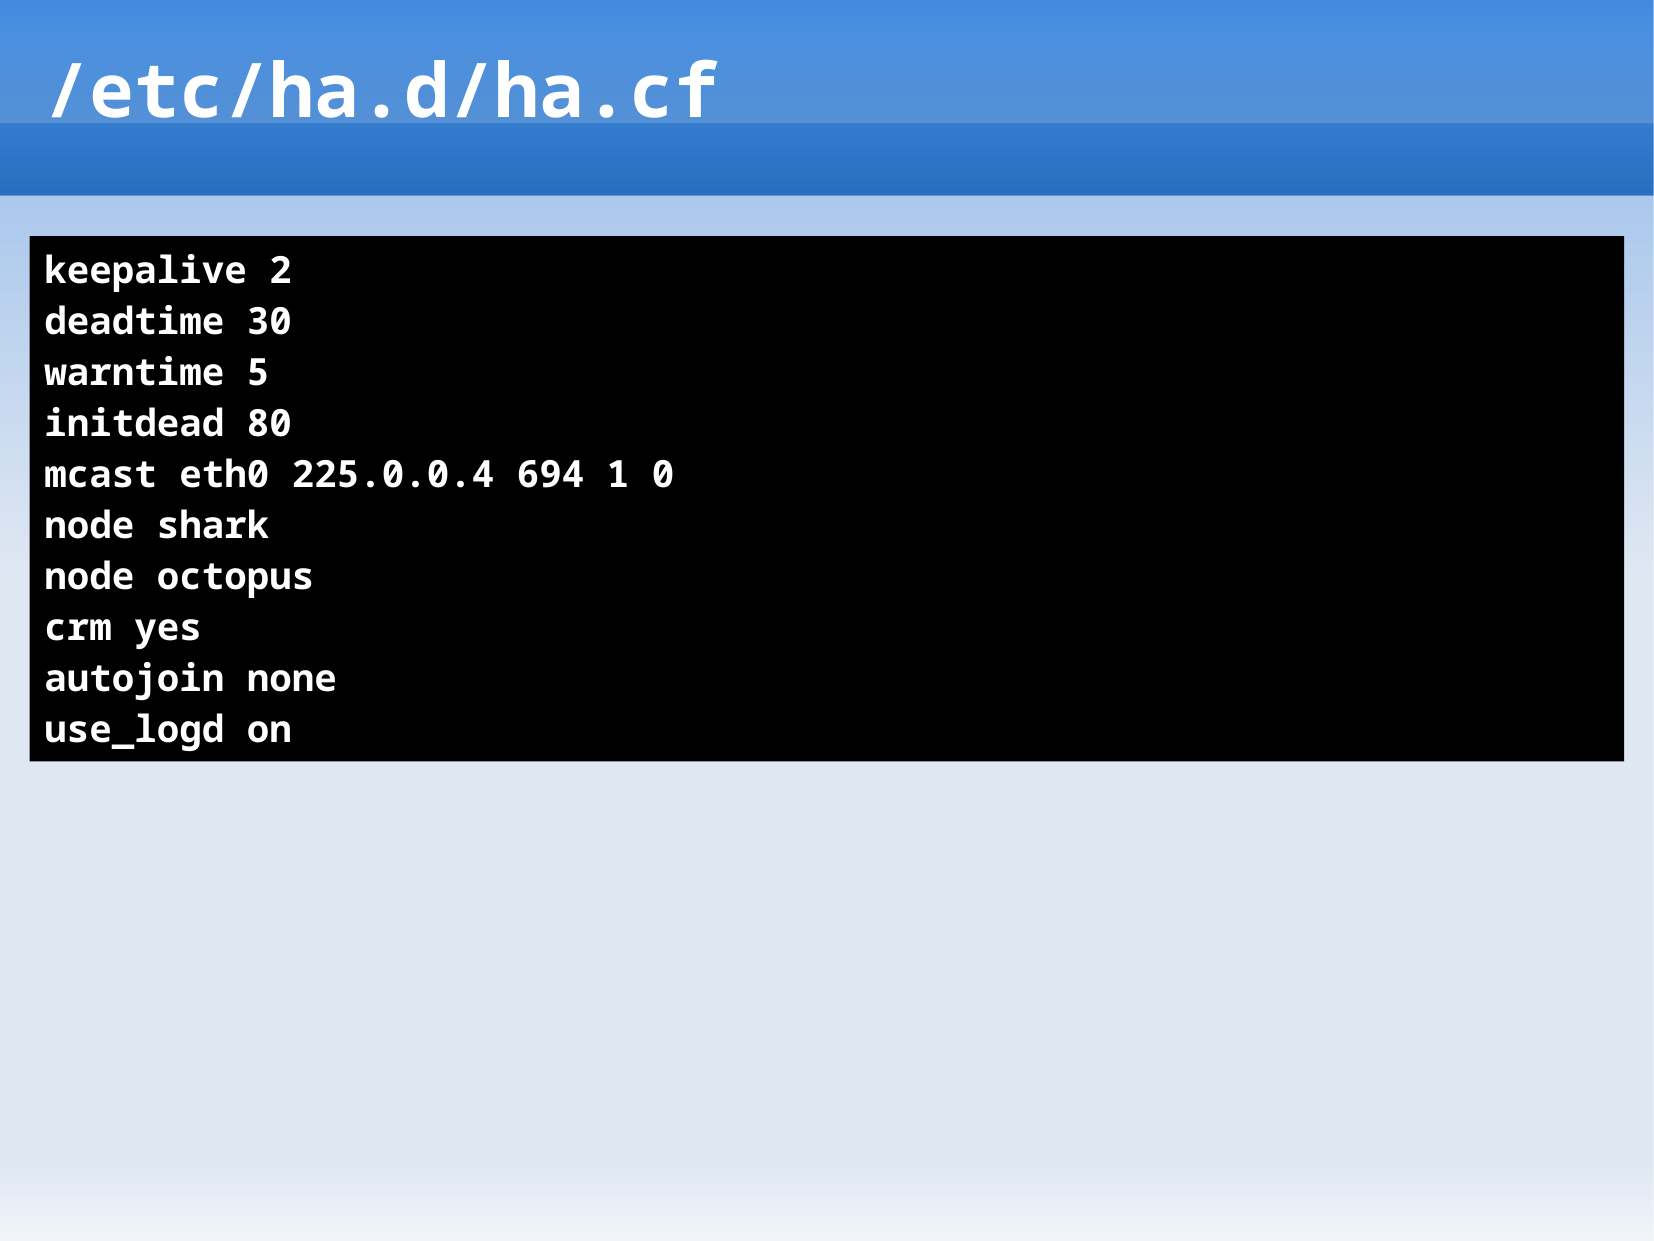

/etc/ha.d/ha.cf
keepalive 2
deadtime 30
warntime 5
initdead 80
mcast eth0 225.0.0.4 694 1 0
node shark
node octopus
crm yes
autojoin none
use_logd on